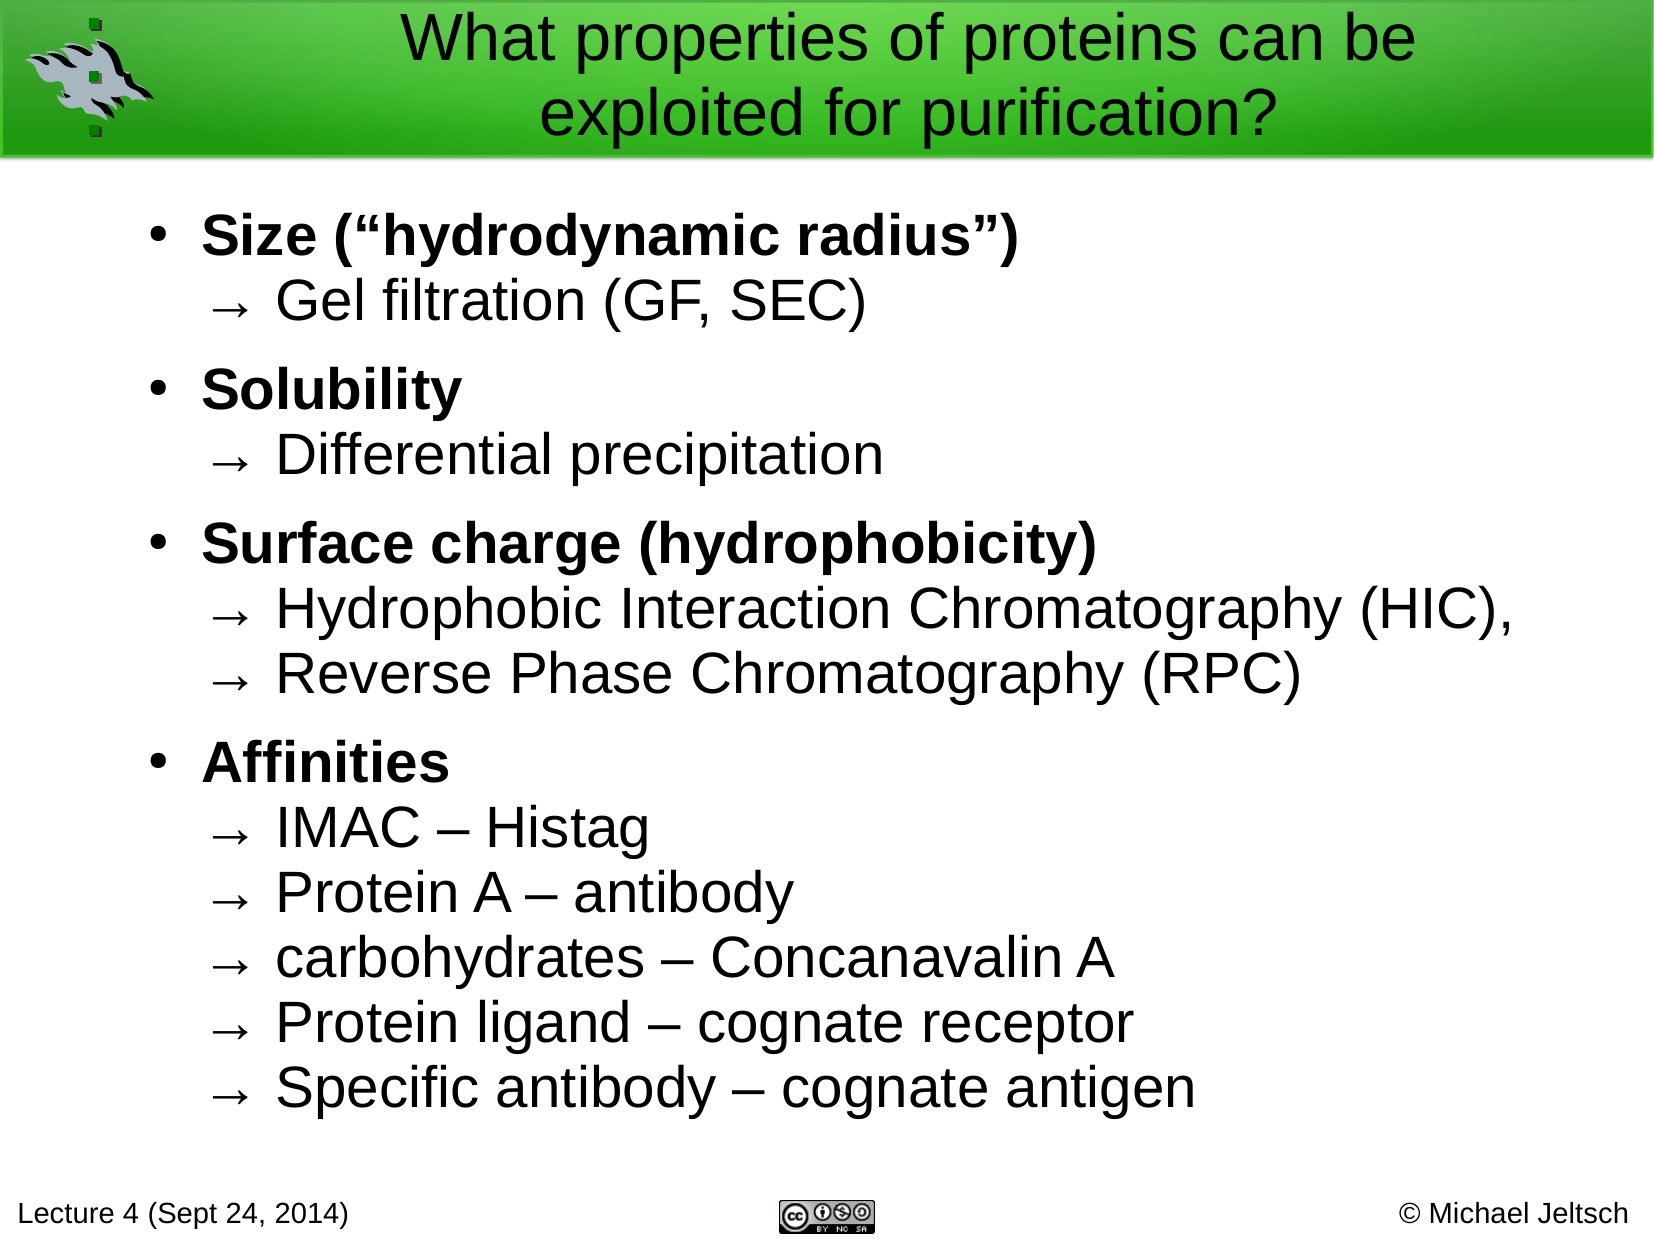

# What properties of proteins can be exploited for purification?
Size (“hydrodynamic radius”)
→ Gel filtration (GF, SEC)
Solubility
→ Differential precipitation
Surface charge (hydrophobicity)
→ Hydrophobic Interaction Chromatography (HIC),
→ Reverse Phase Chromatography (RPC)
Affinities
→ IMAC – Histag
→ Protein A – antibody
→ carbohydrates – Concanavalin A
→ Protein ligand – cognate receptor
→ Specific antibody – cognate antigen